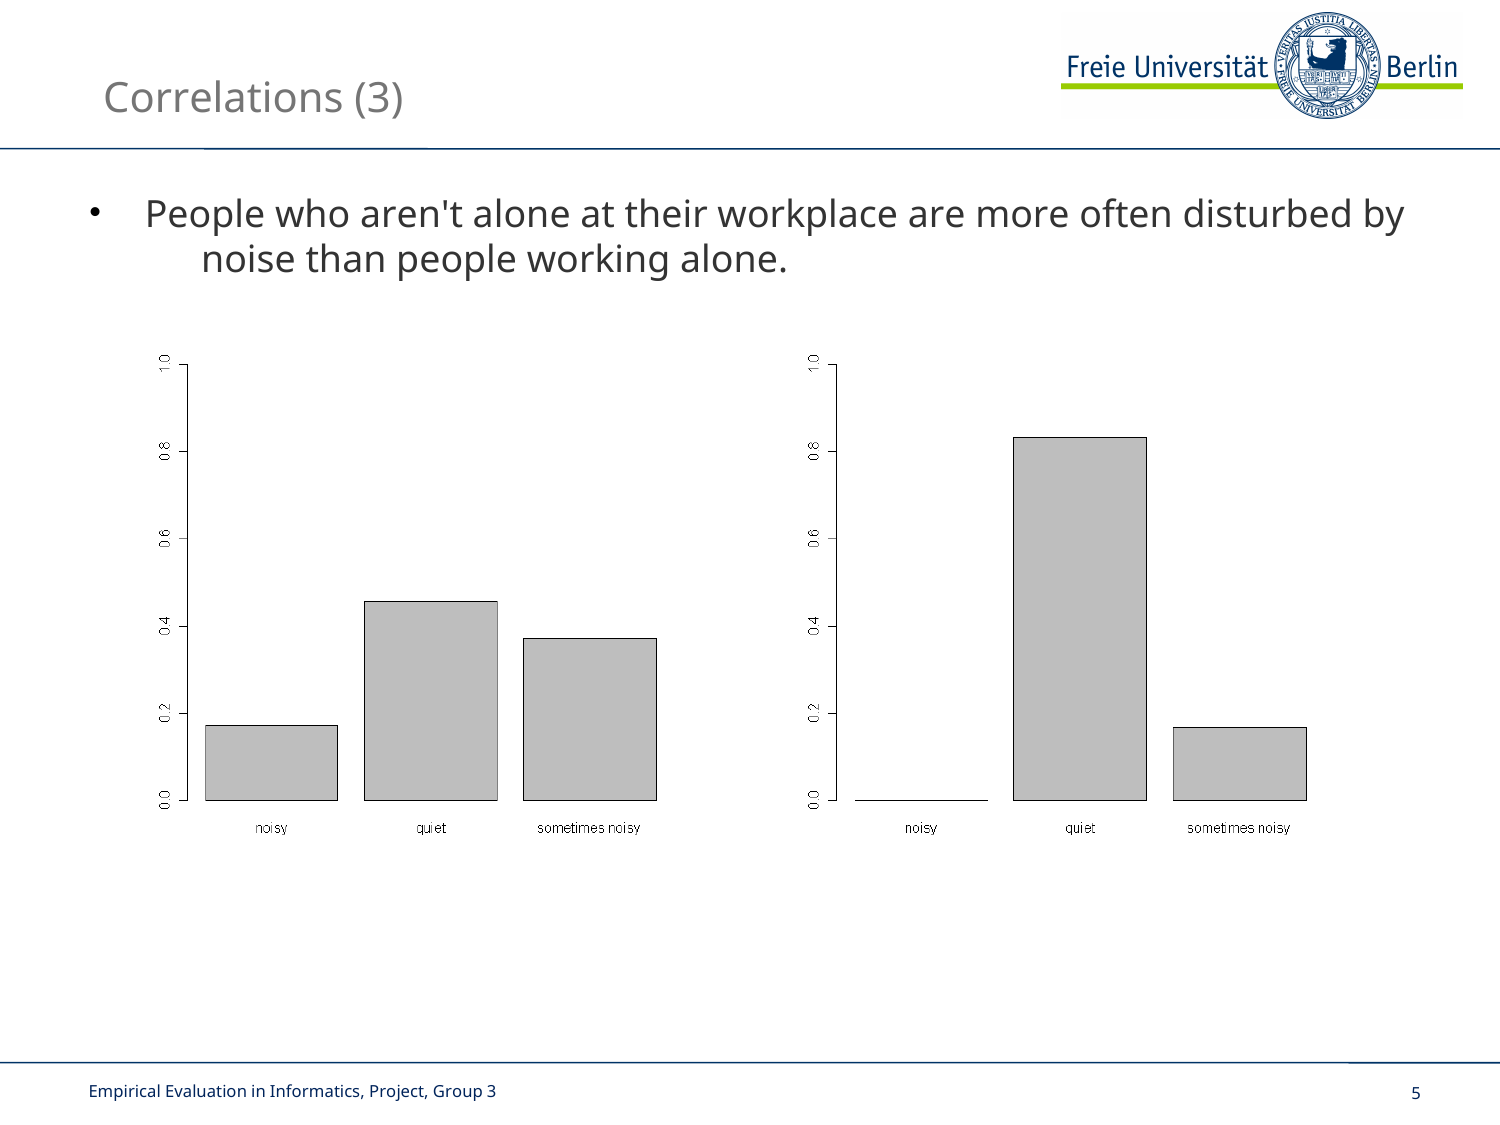

# Correlations (3)
People who aren't alone at their workplace are more often disturbed by noise than people working alone.
Freie Universität Berlin